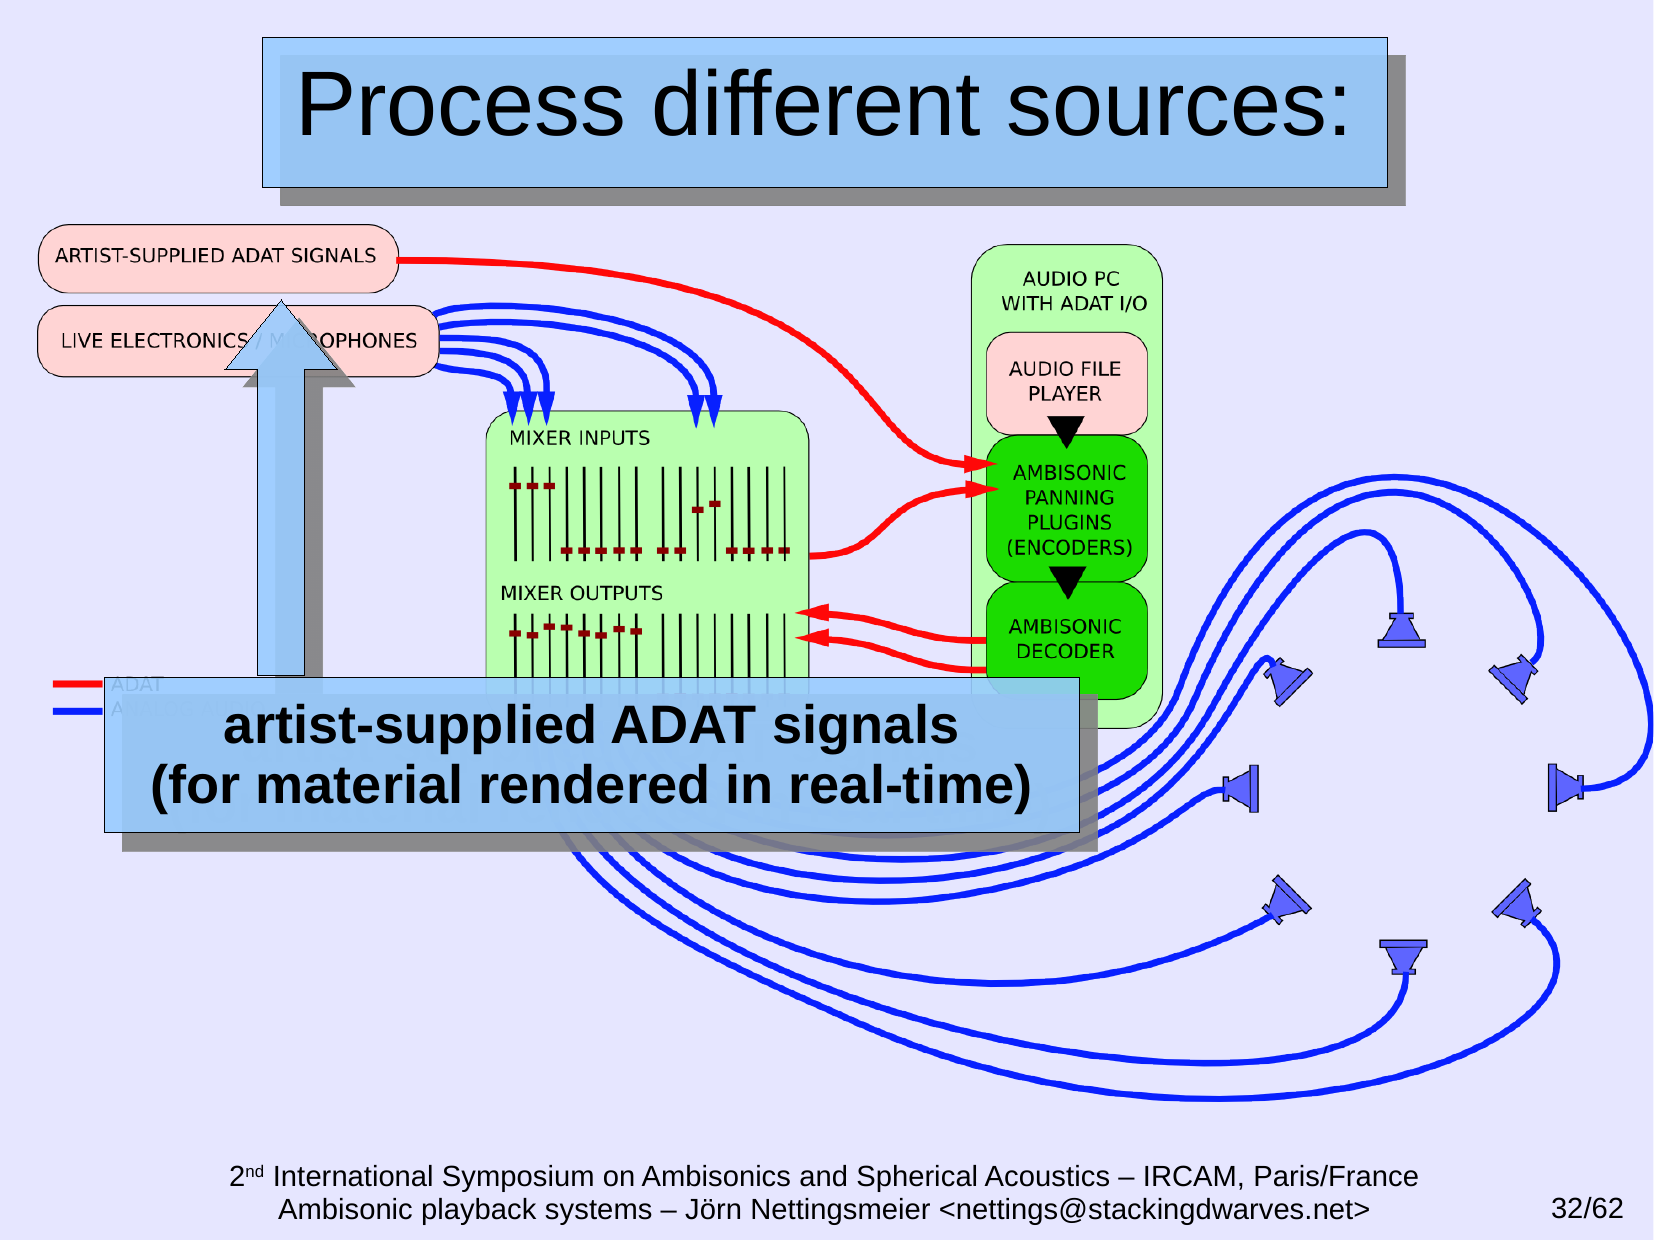

Process different sources:
#
artist-supplied ADAT signals
(for material rendered in real-time)